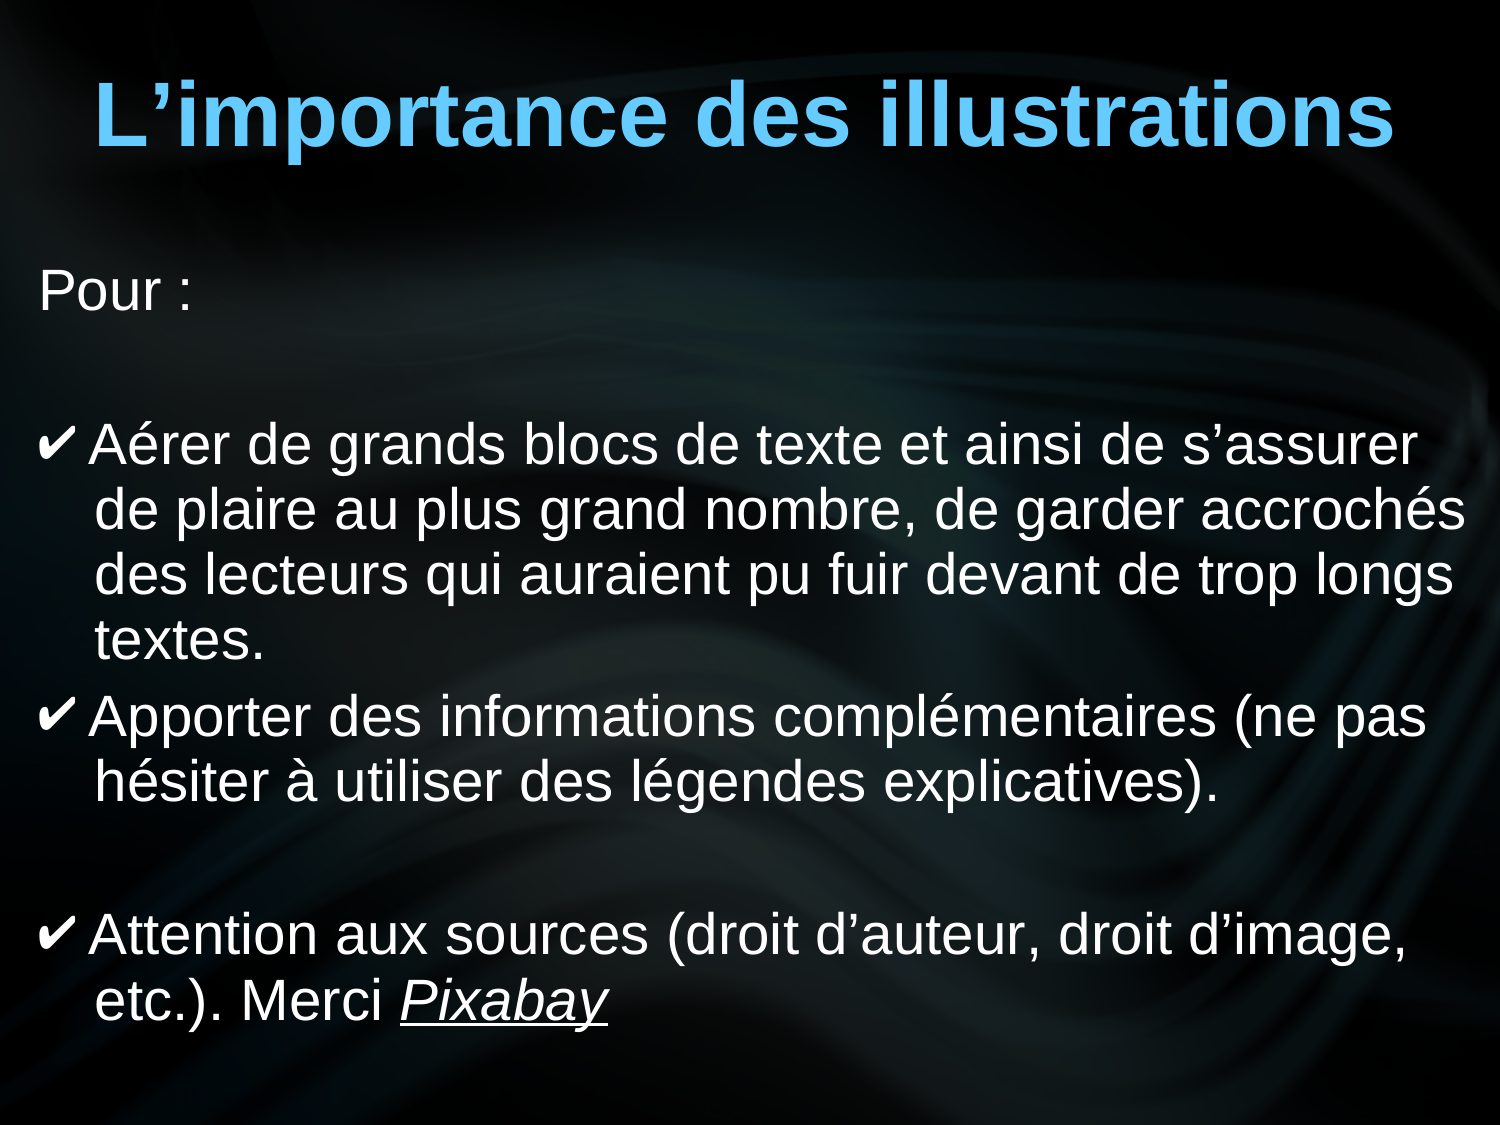

# L’importance des illustrations
Pour :
Aérer de grands blocs de texte et ainsi de s’assurer de plaire au plus grand nombre, de garder accrochés des lecteurs qui auraient pu fuir devant de trop longs textes.
Apporter des informations complémentaires (ne pas hésiter à utiliser des légendes explicatives).
Attention aux sources (droit d’auteur, droit d’image, etc.). Merci Pixabay